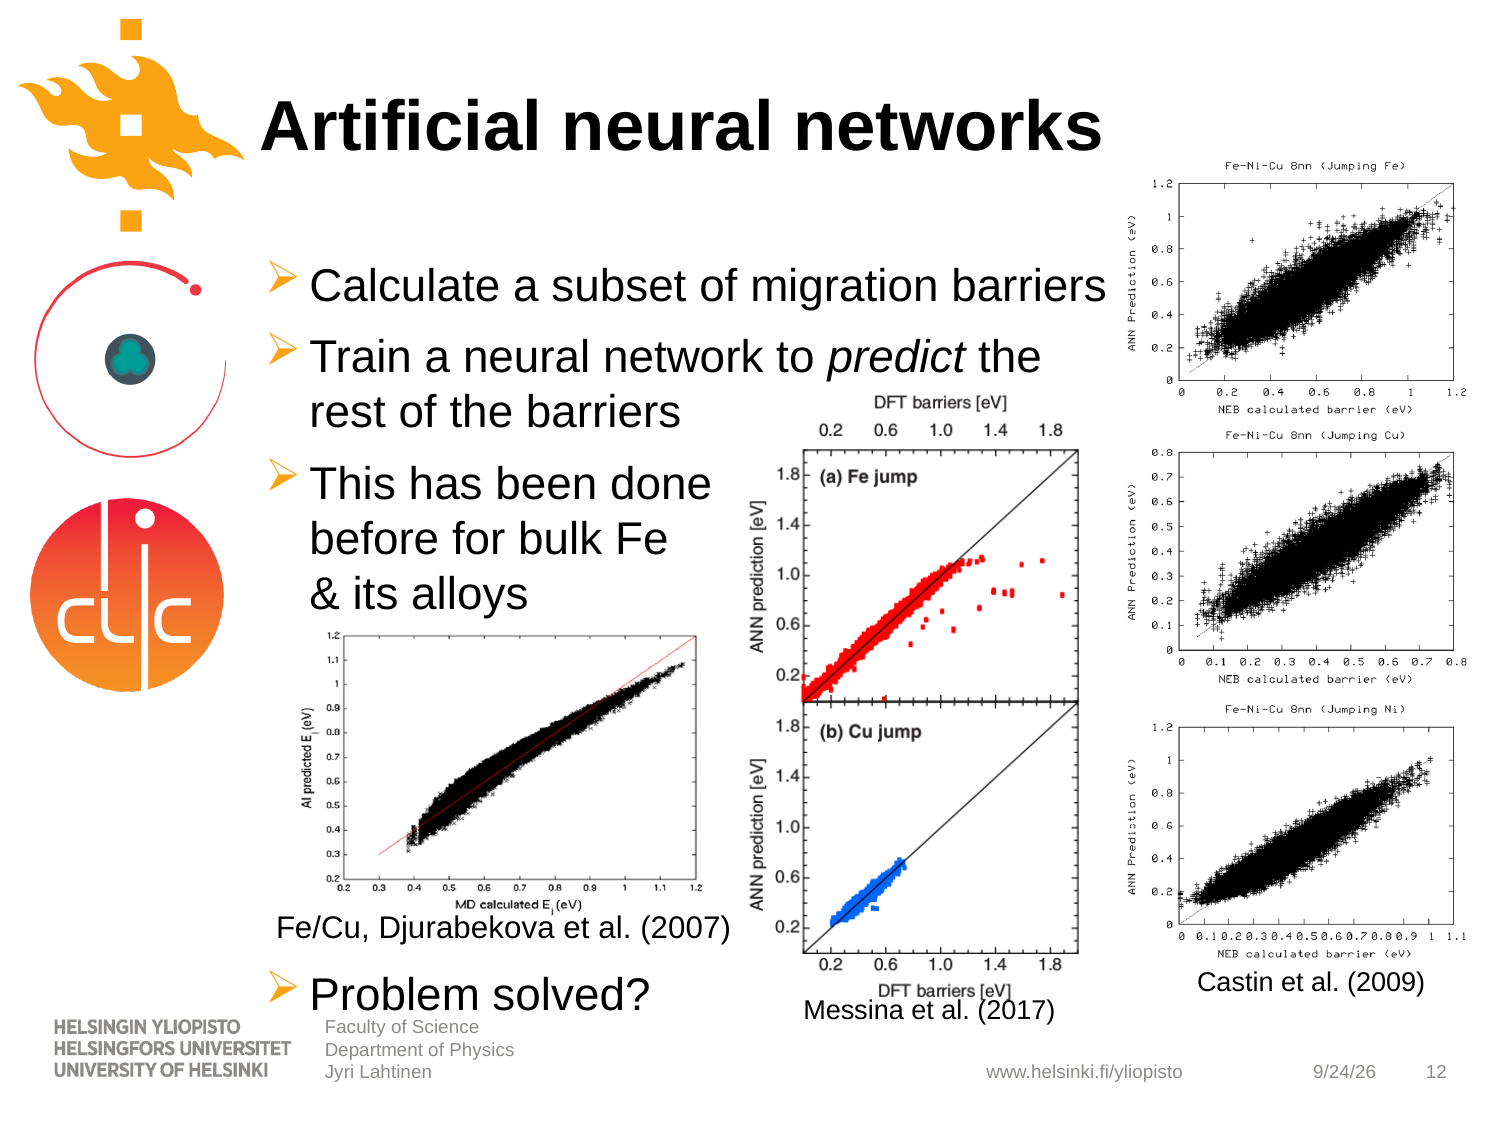

# Artificial neural networks
Calculate a subset of migration barriers
Train a neural network to predict the
rest of the barriers
This has been done
before for bulk Fe
& its alloys
Problem solved?
Fe/Cu, Djurabekova et al. (2007)
Castin et al. (2009)
Messina et al. (2017)
Faculty of Science
Department of Physics
Jyri Lahtinen